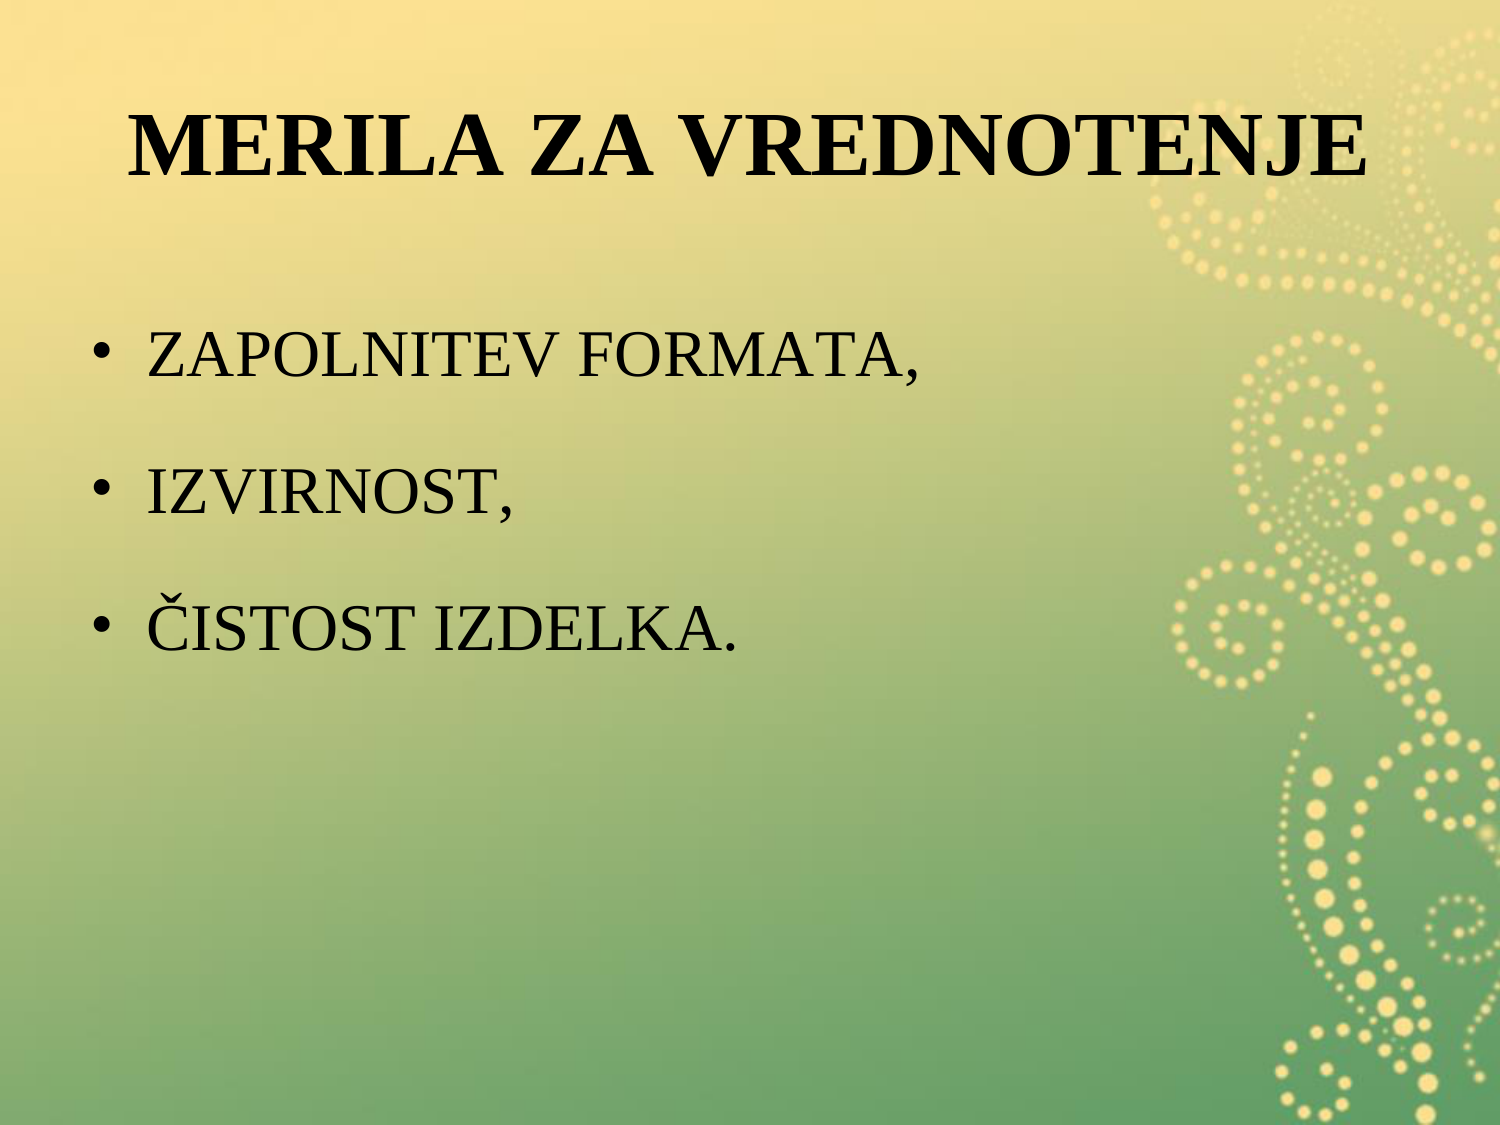

# MERILA ZA VREDNOTENJE
ZAPOLNITEV FORMATA,
IZVIRNOST,
ČISTOST IZDELKA.